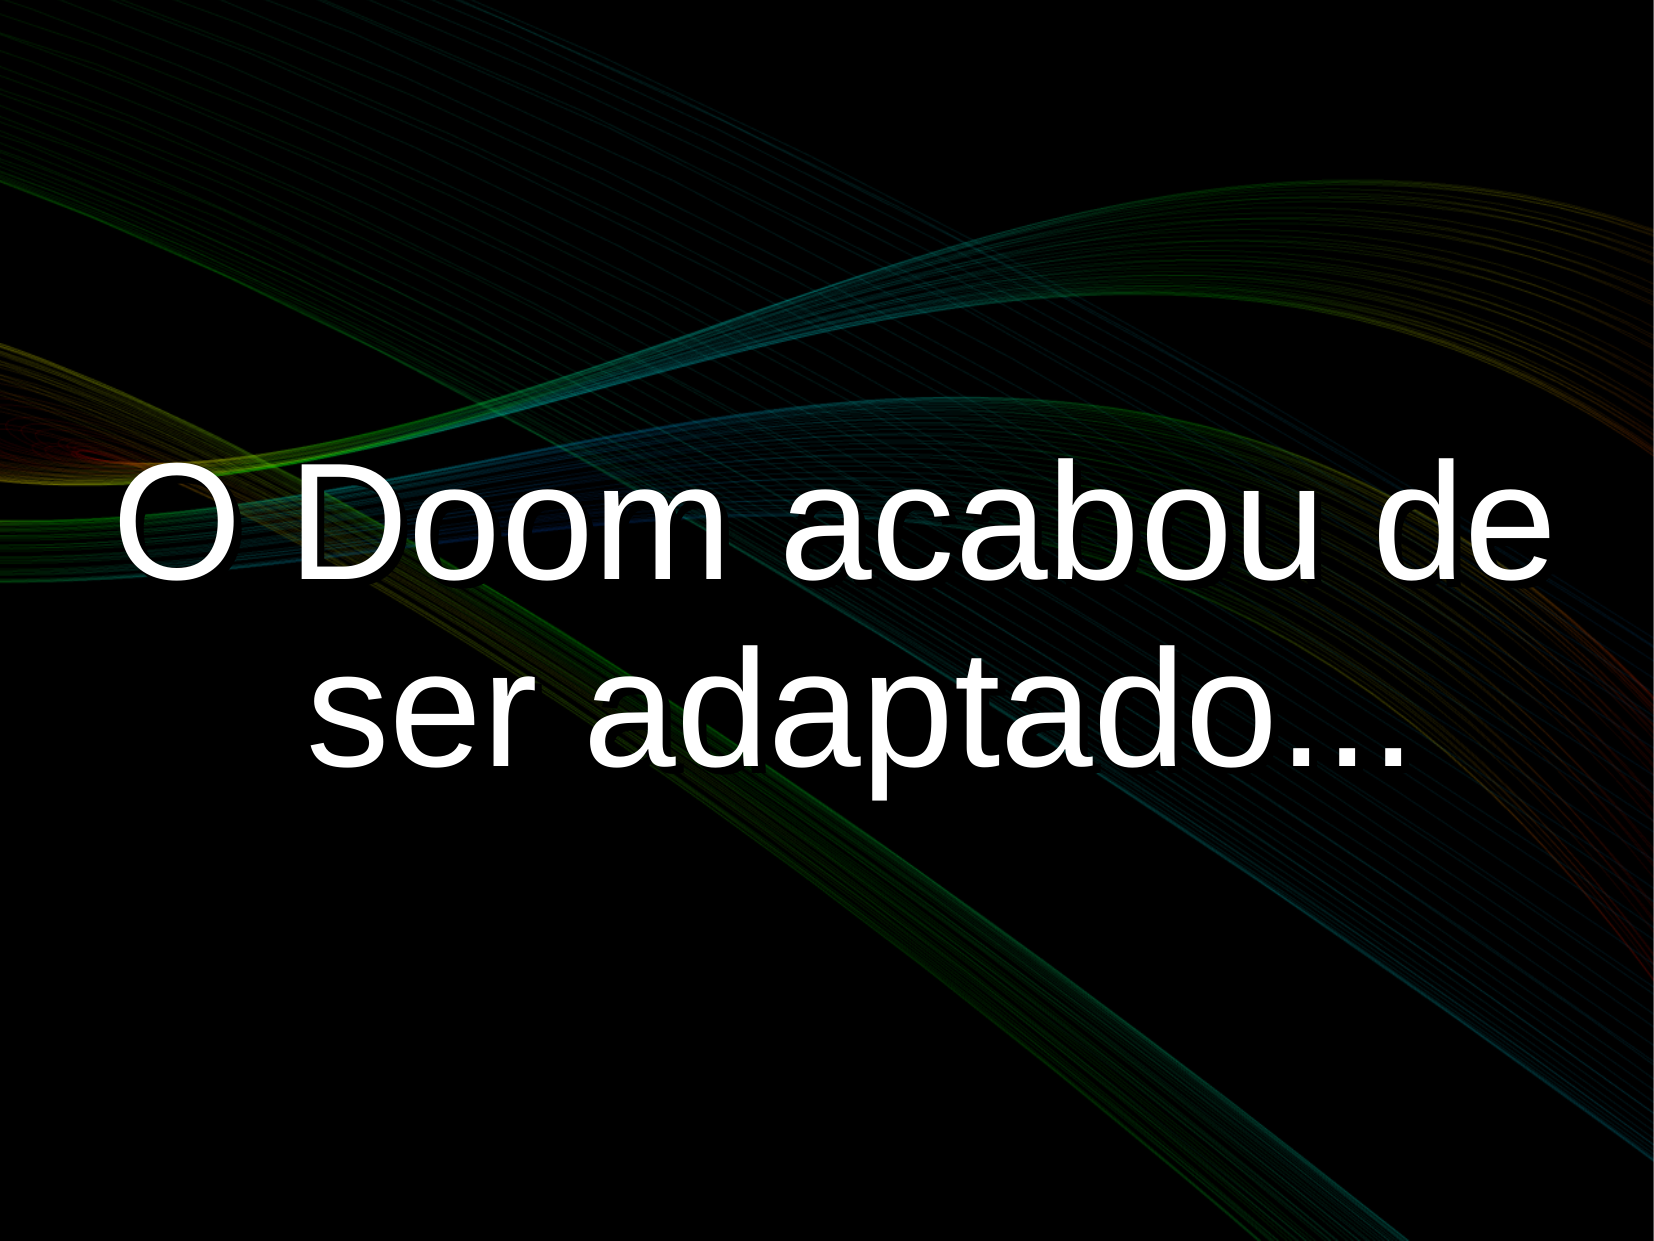

# O Doom acabou de ser adaptado...